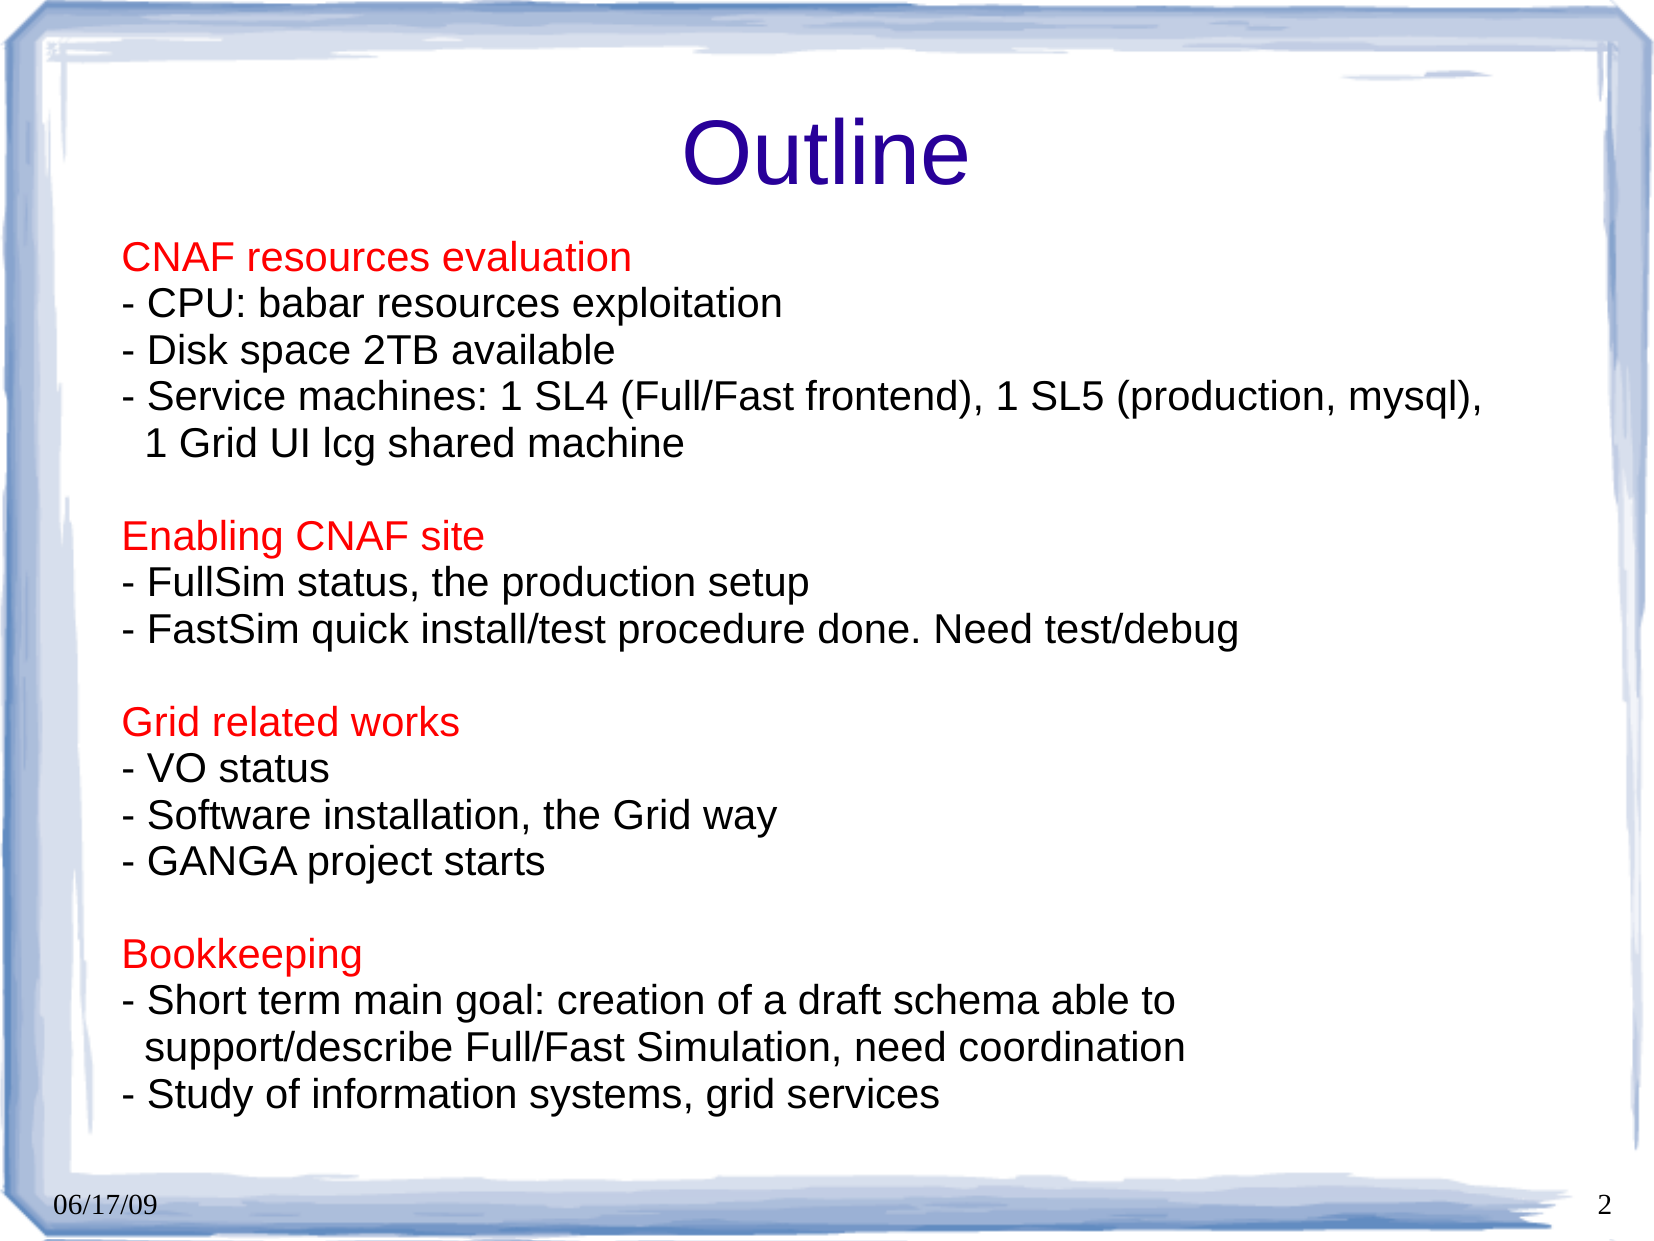

# Outline
CNAF resources evaluation
- CPU: babar resources exploitation
- Disk space 2TB available
- Service machines: 1 SL4 (Full/Fast frontend), 1 SL5 (production, mysql),
 1 Grid UI lcg shared machine
Enabling CNAF site
- FullSim status, the production setup
- FastSim quick install/test procedure done. Need test/debug
Grid related works
- VO status
- Software installation, the Grid way
- GANGA project starts
Bookkeeping
- Short term main goal: creation of a draft schema able to
 support/describe Full/Fast Simulation, need coordination
- Study of information systems, grid services
06/17/09
2